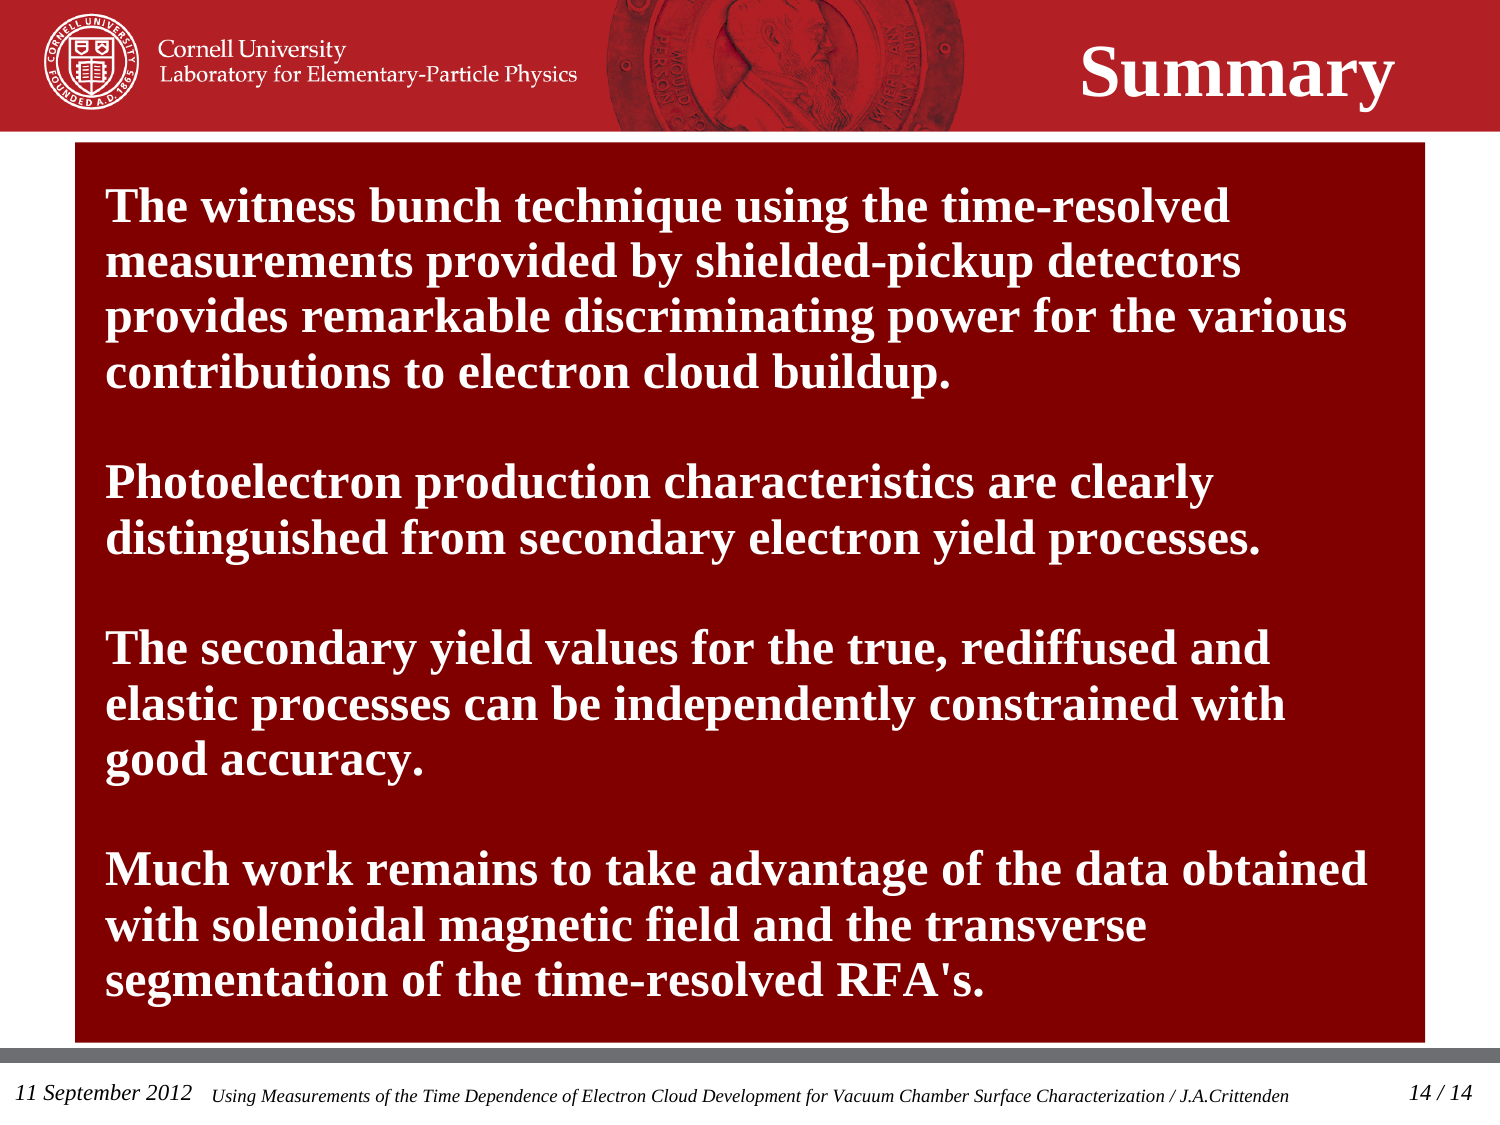

Summary
The witness bunch technique using the time-resolved measurements provided by shielded-pickup detectors provides remarkable discriminating power for the various contributions to electron cloud buildup.
Photoelectron production characteristics are clearly distinguished from secondary electron yield processes.
The secondary yield values for the true, rediffused and elastic processes can be independently constrained with good accuracy.
Much work remains to take advantage of the data obtained with solenoidal magnetic field and the transverse segmentation of the time-resolved RFA's.